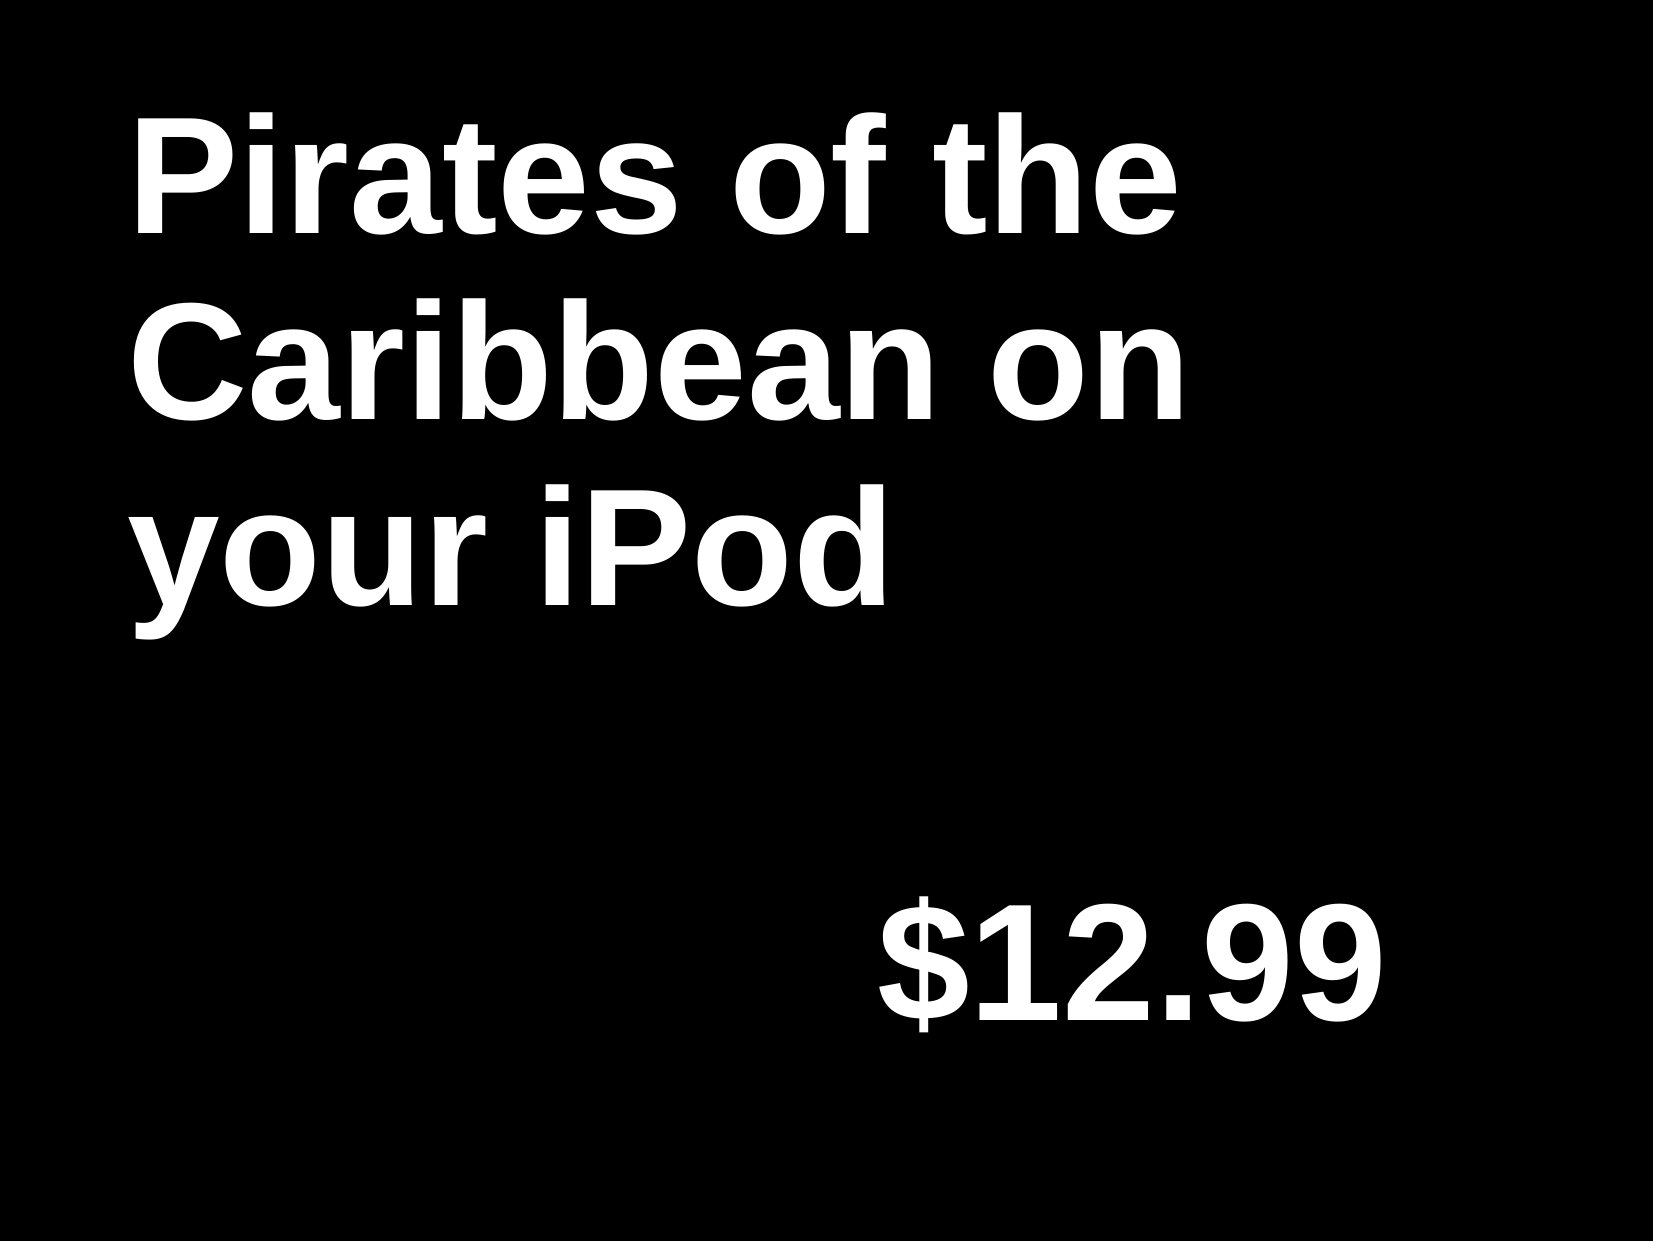

Pirates of the Caribbean on your iPod
$12.99